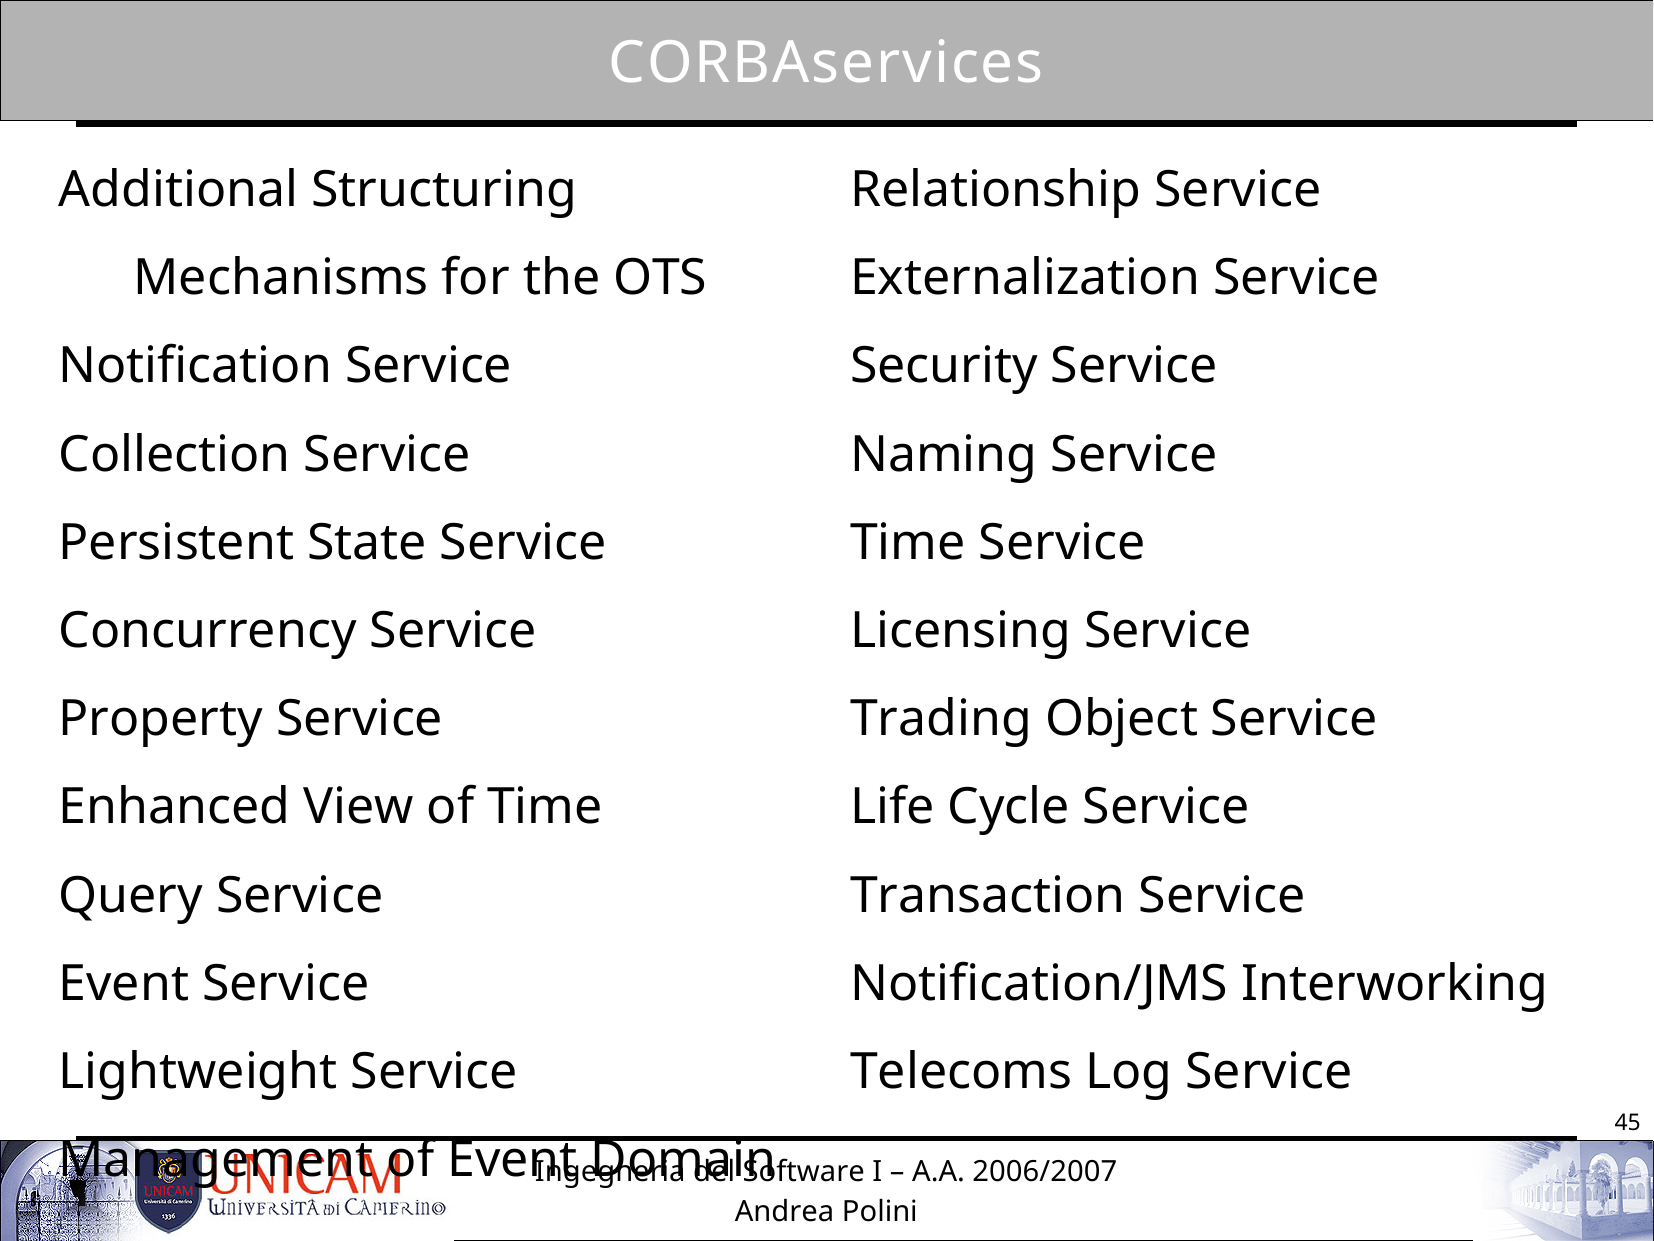

# CORBAservices
Additional Structuring
Mechanisms for the OTS
Notification Service
Collection Service
Persistent State Service
Concurrency Service
Property Service
Enhanced View of Time
Query Service
Event Service
Lightweight Service
Management of Event Domain
Relationship Service
Externalization Service
Security Service
Naming Service
Time Service
Licensing Service
Trading Object Service
Life Cycle Service
Transaction Service
Notification/JMS Interworking
Telecoms Log Service
45